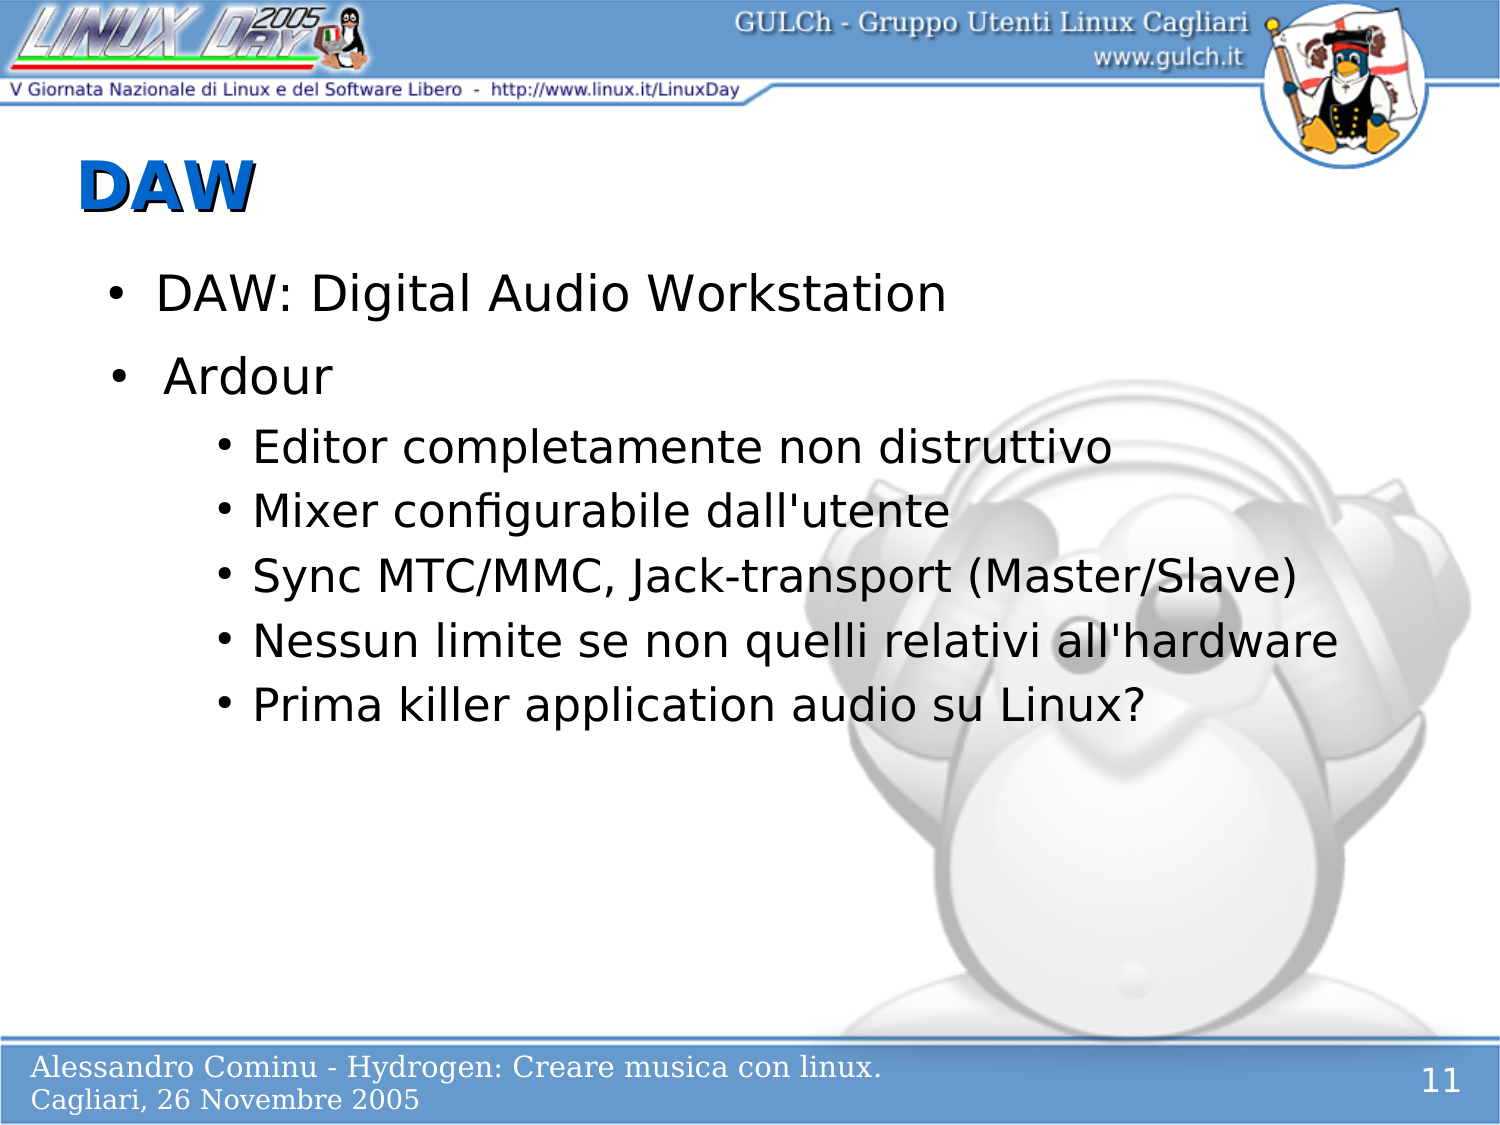

# DAW
DAW: Digital Audio Workstation
Ardour
Editor completamente non distruttivo
Mixer configurabile dall'utente
Sync MTC/MMC, Jack-transport (Master/Slave)
Nessun limite se non quelli relativi all'hardware
Prima killer application audio su Linux?